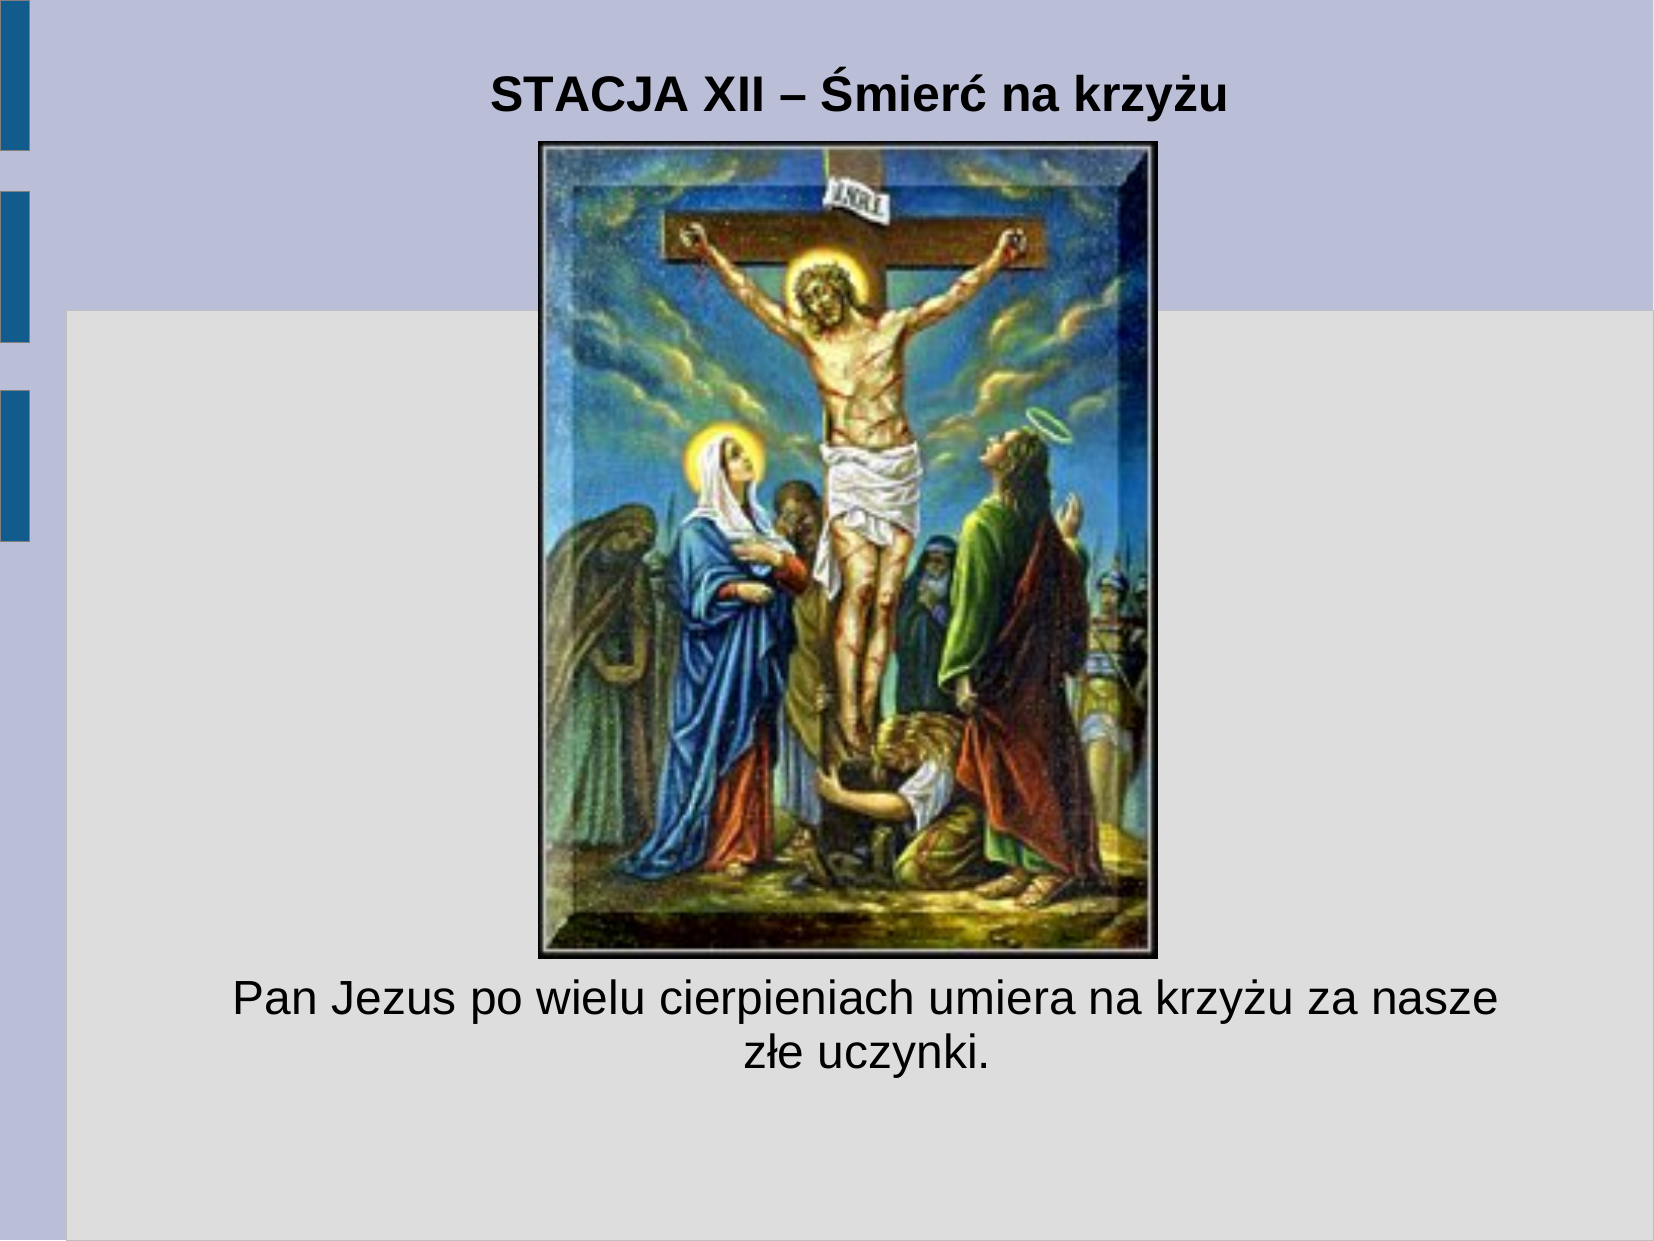

STACJA XII – Śmierć na krzyżu
Pan Jezus po wielu cierpieniach umiera na krzyżu za nasze złe uczynki.
#